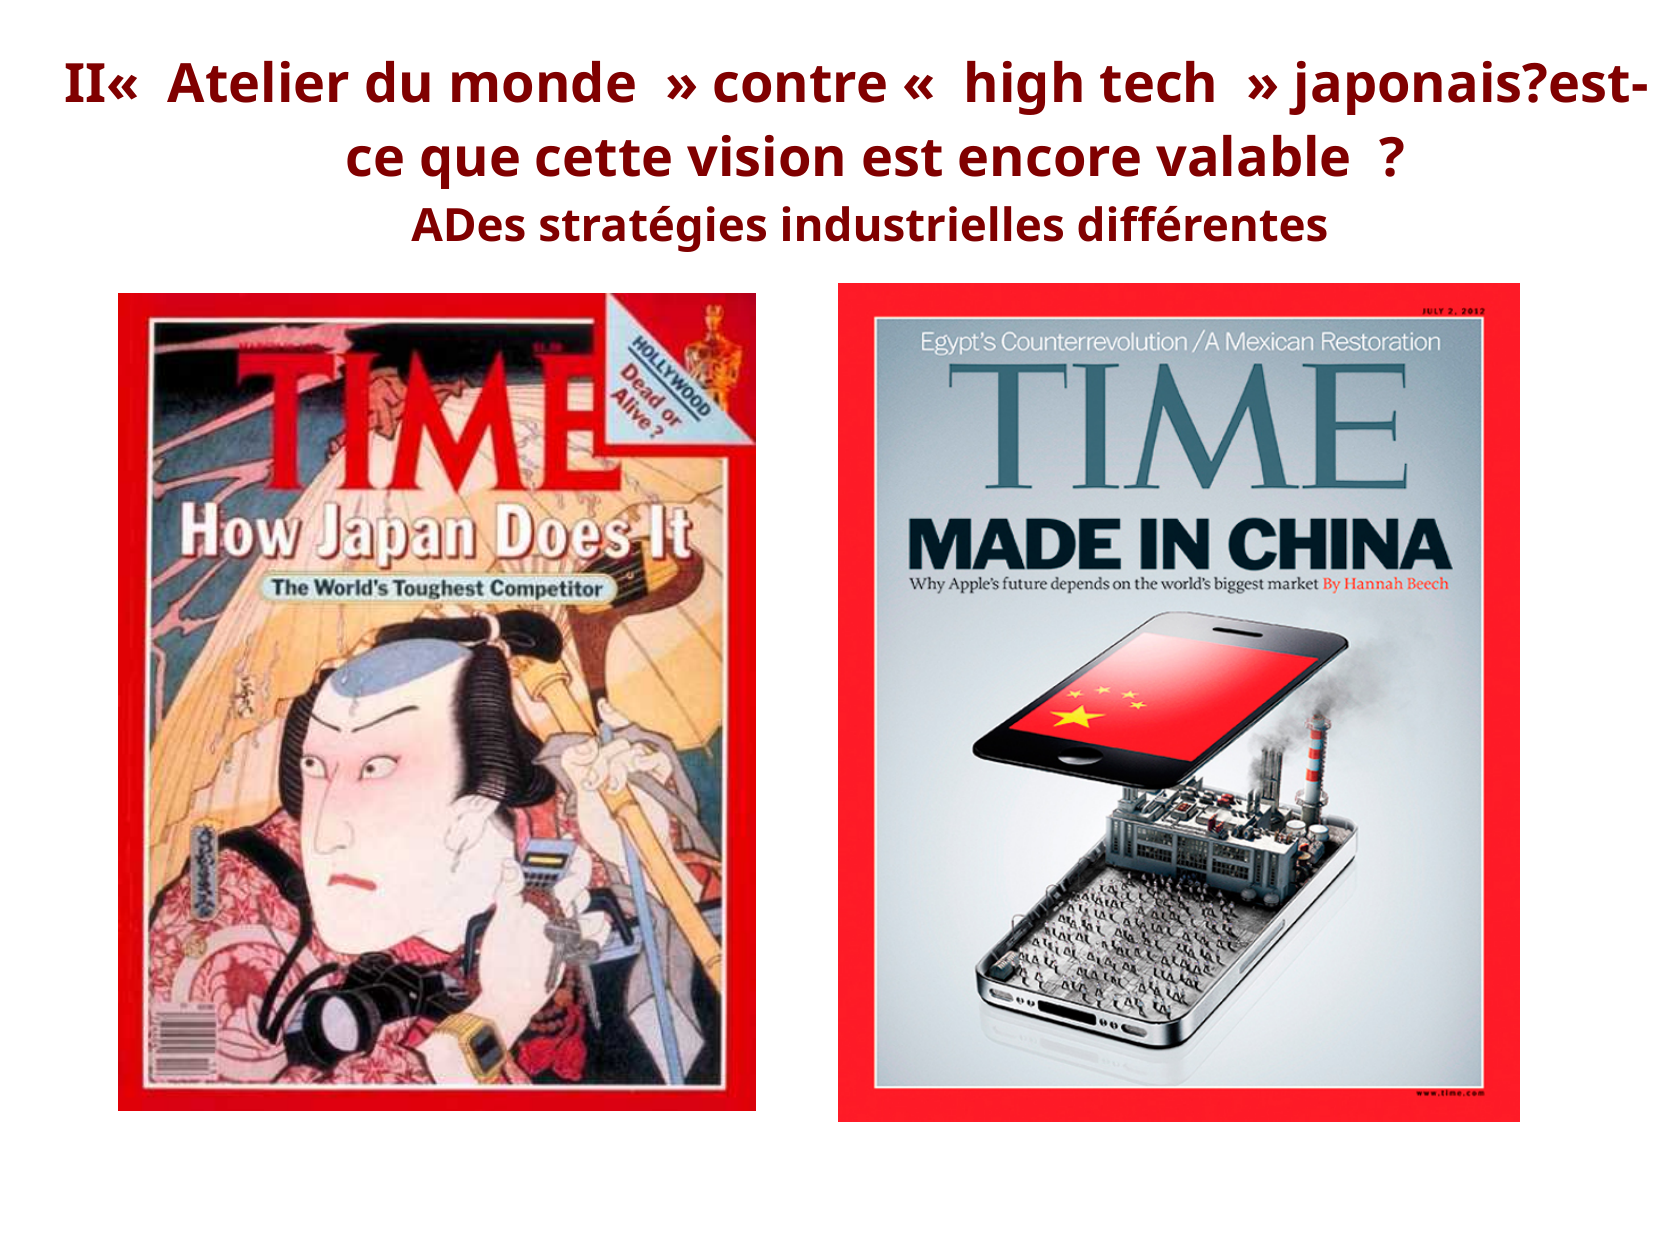

# II«  Atelier du monde  » contre «  high tech  » japonais?est-ce que cette vision est encore valable  ? ADes stratégies industrielles différentes